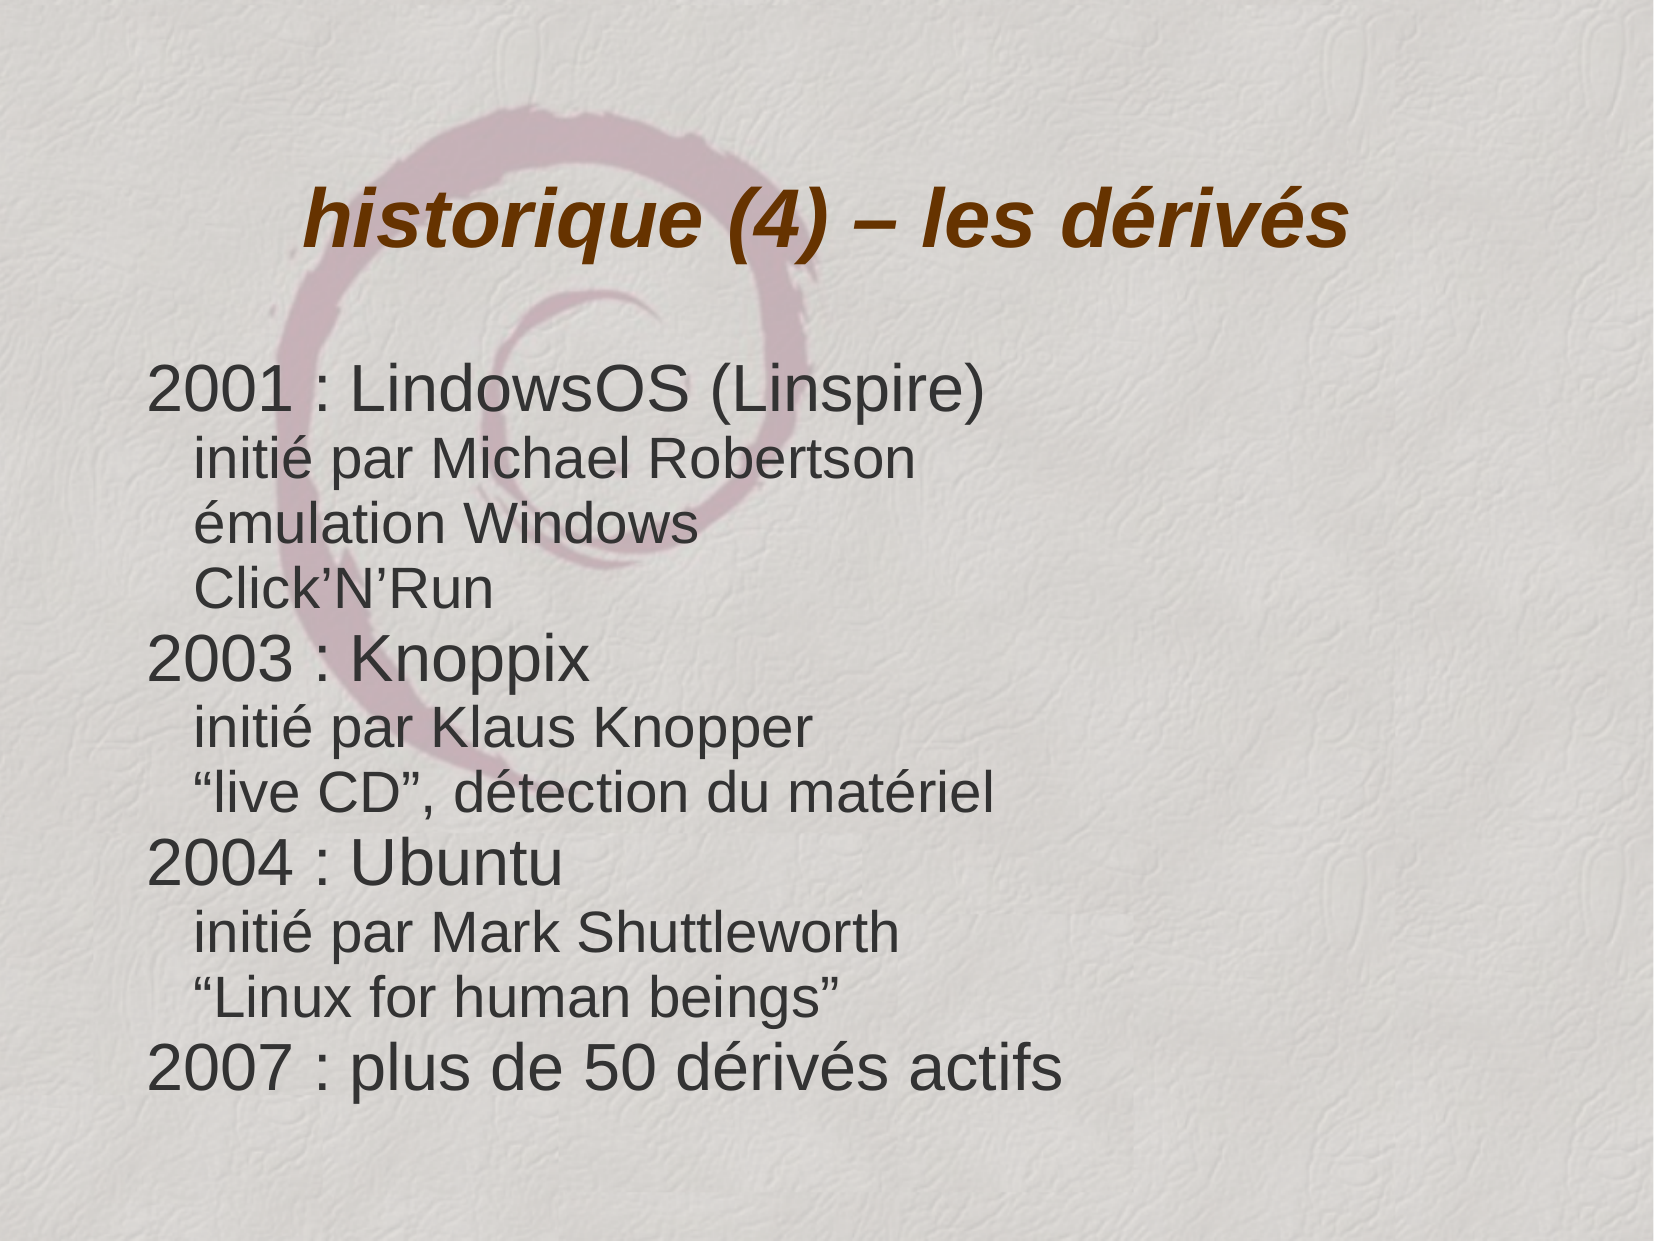

# historique (4) – les dérivés
2001 : LindowsOS (Linspire)
initié par Michael Robertson
émulation Windows
Click’N’Run
2003 : Knoppix
initié par Klaus Knopper
“live CD”, détection du matériel
2004 : Ubuntu
initié par Mark Shuttleworth
“Linux for human beings”
2007 : plus de 50 dérivés actifs